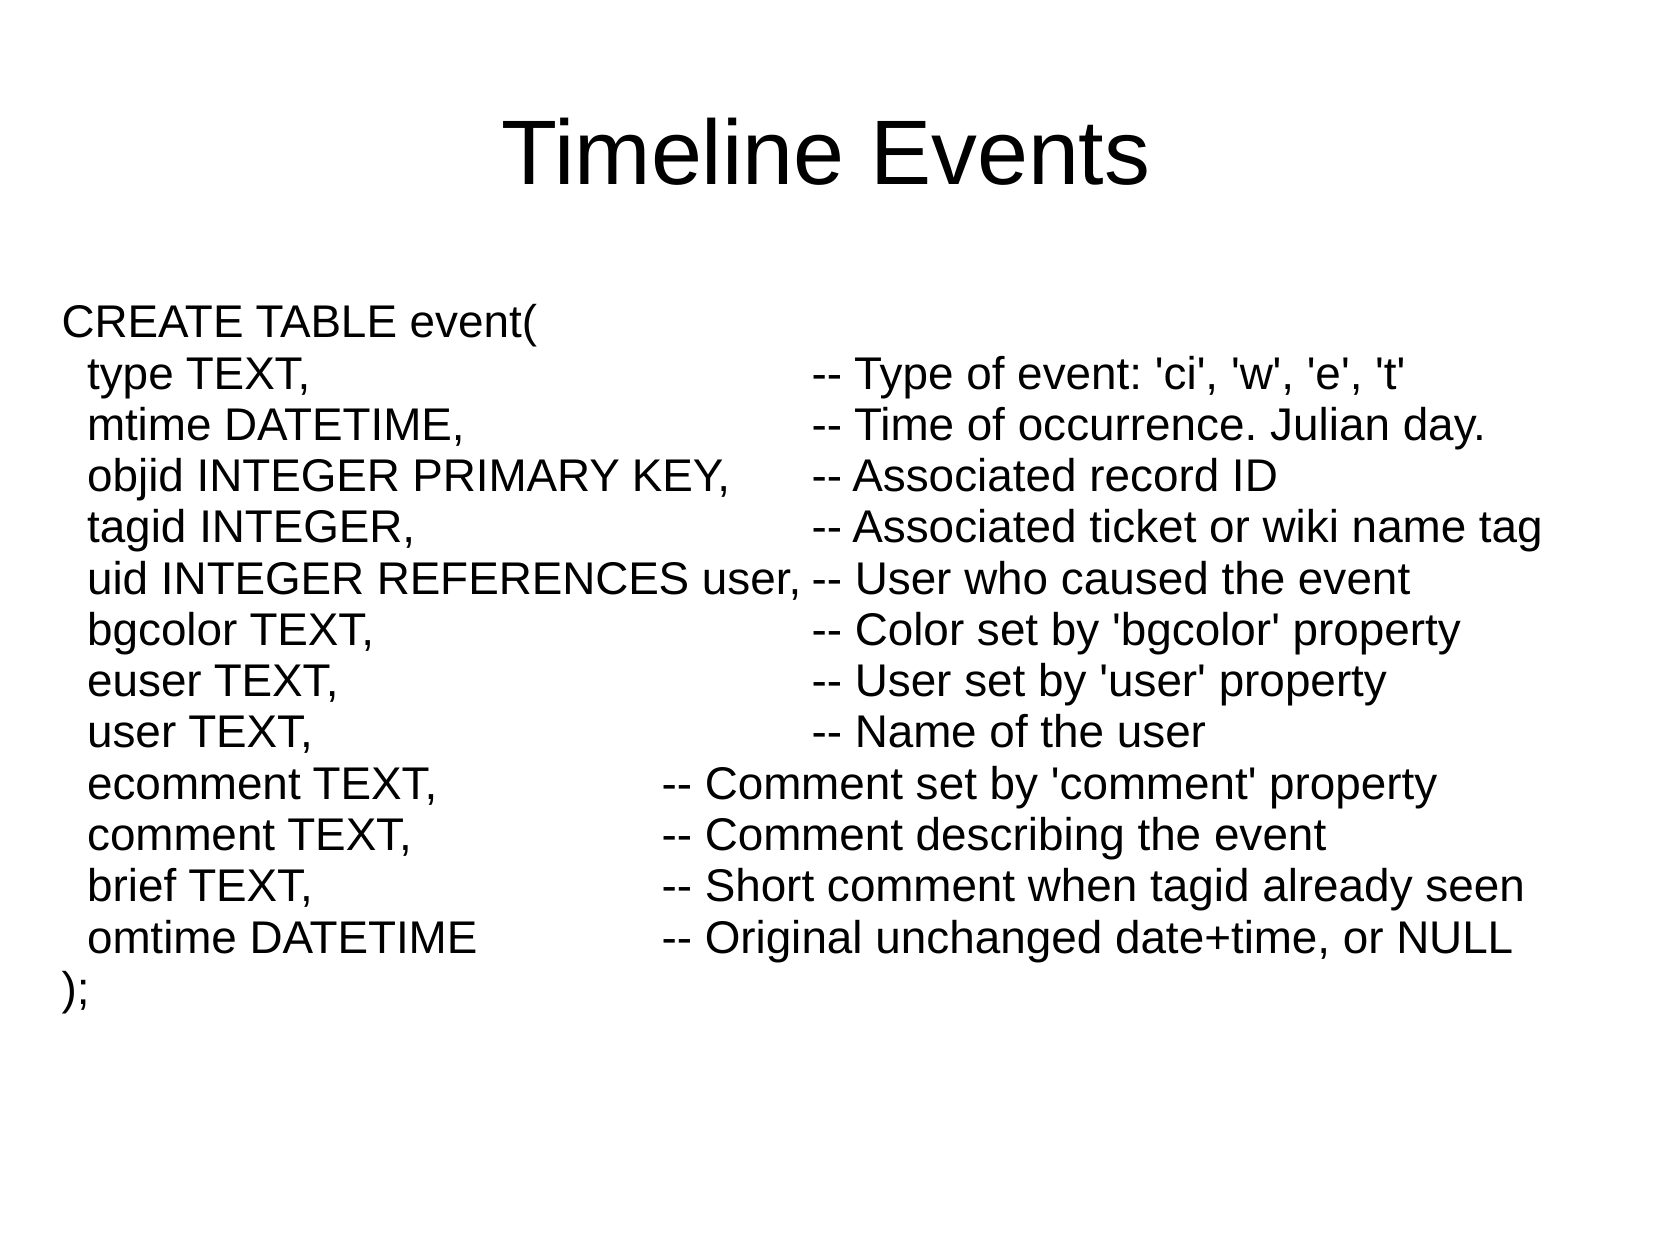

# Timeline Events
CREATE TABLE event(
 type TEXT, 				-- Type of event: 'ci', 'w', 'e', 't'
 mtime DATETIME, 		-- Time of occurrence. Julian day.
 objid INTEGER PRIMARY KEY, 	-- Associated record ID
 tagid INTEGER, 			-- Associated ticket or wiki name tag
 uid INTEGER REFERENCES user,	-- User who caused the event
 bgcolor TEXT, 			-- Color set by 'bgcolor' property
 euser TEXT, 			-- User set by 'user' property
 user TEXT, 			-- Name of the user
 ecomment TEXT, 	-- Comment set by 'comment' property
 comment TEXT, 	-- Comment describing the event
 brief TEXT, 		-- Short comment when tagid already seen
 omtime DATETIME 	-- Original unchanged date+time, or NULL
);